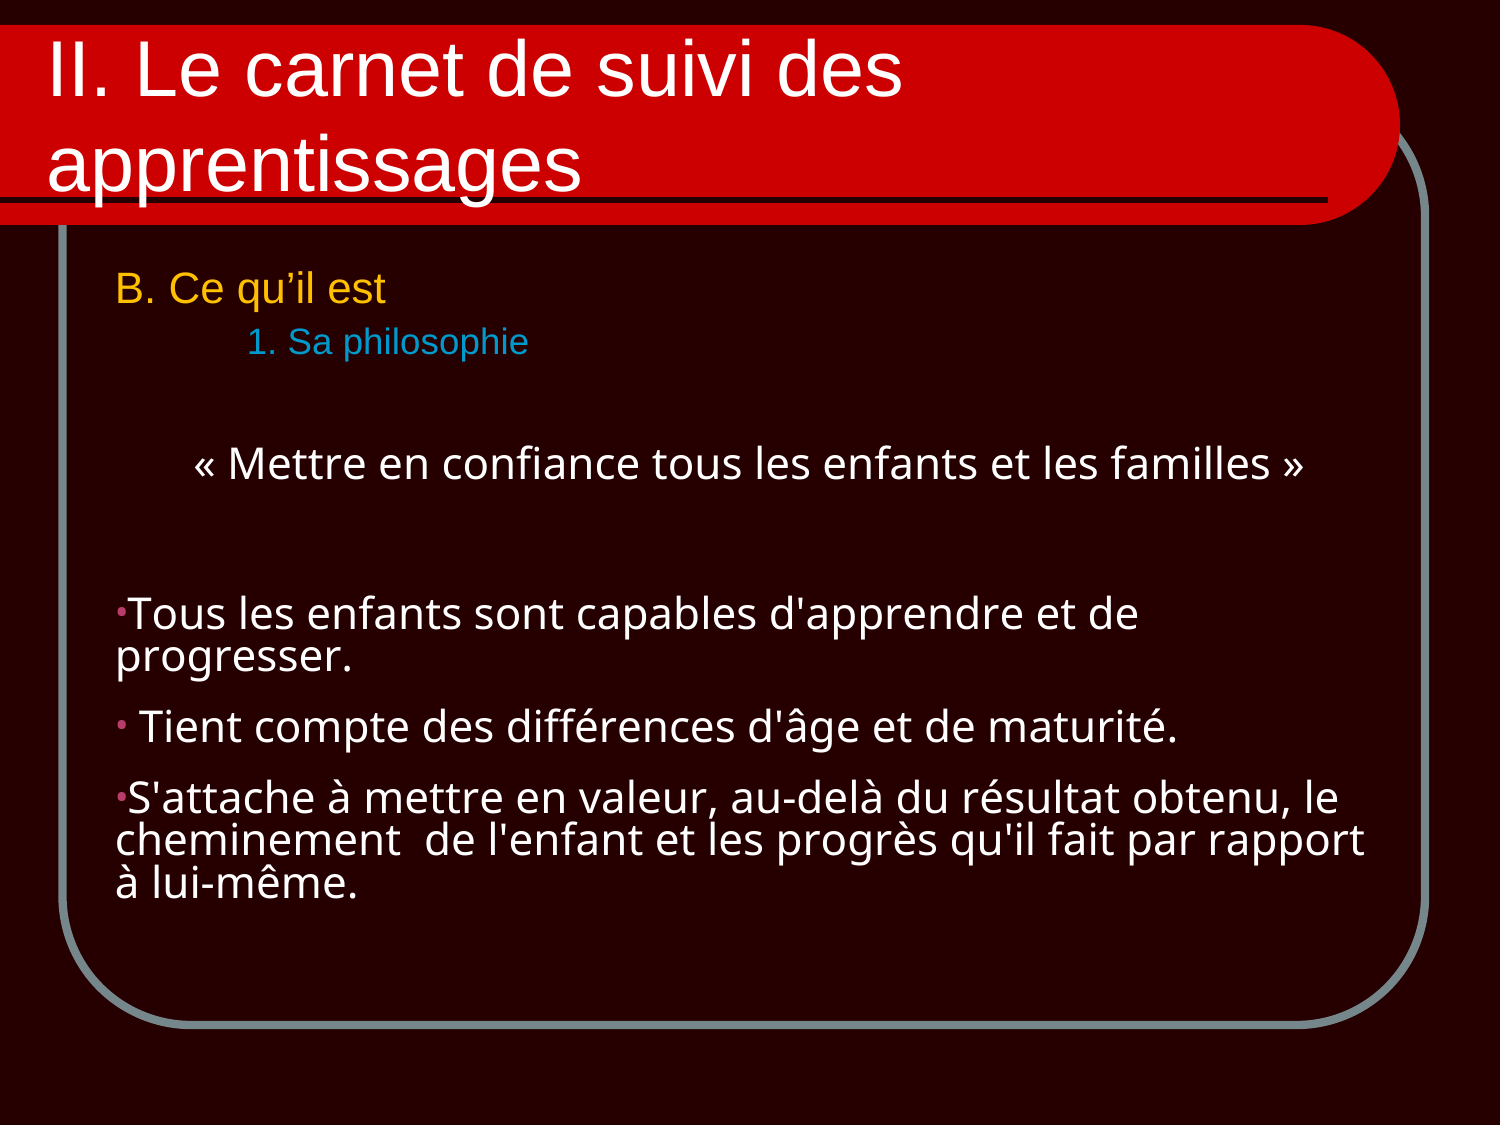

# II. Le carnet de suivi des apprentissages
B. Ce qu’il est
	1. Sa philosophie
« Mettre en confiance tous les enfants et les familles »
Tous les enfants sont capables d'apprendre et de progresser.
 Tient compte des différences d'âge et de maturité.
S'attache à mettre en valeur, au-delà du résultat obtenu, le cheminement de l'enfant et les progrès qu'il fait par rapport à lui-même.